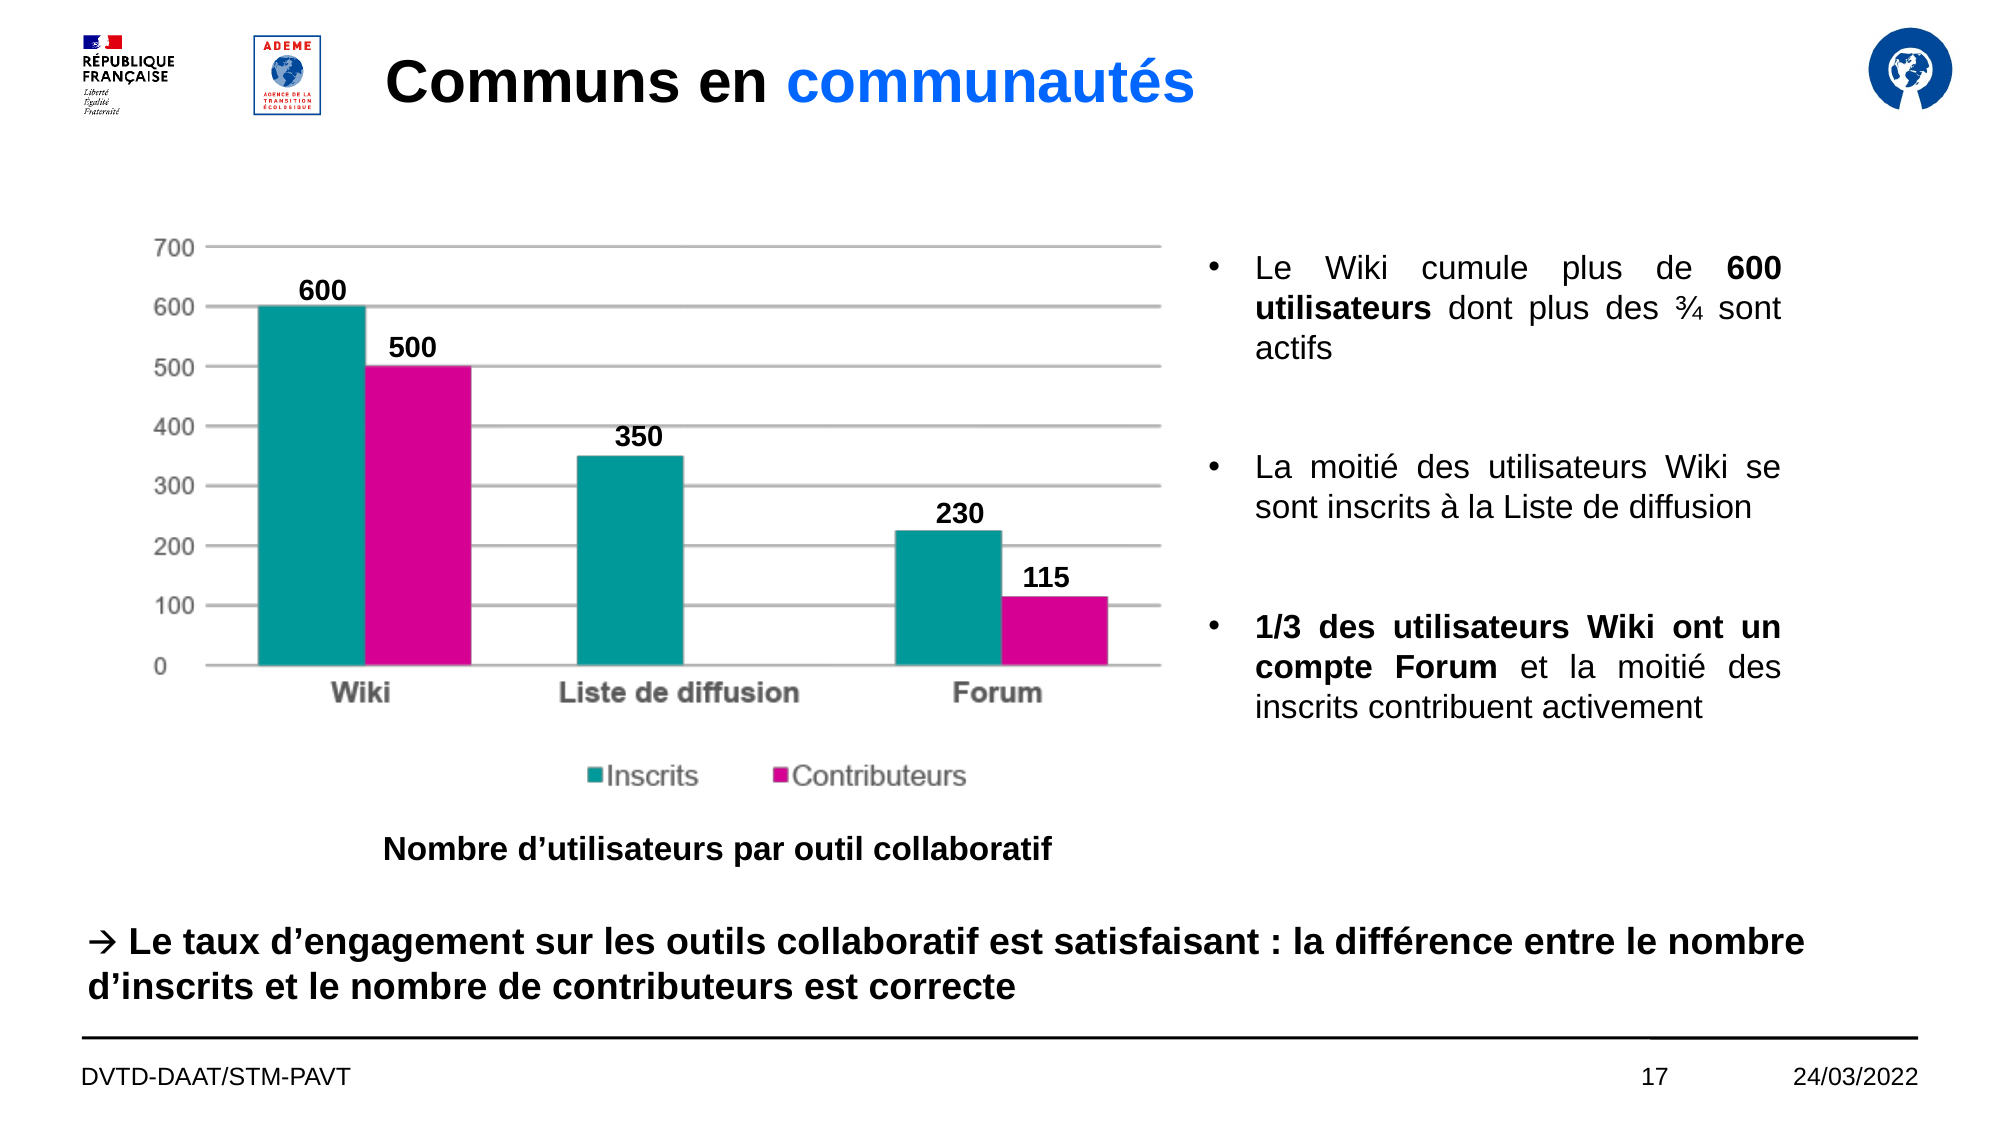

# Communs en communautés
8
Le Wiki cumule plus de 600 utilisateurs dont plus des ¾ sont actifs
La moitié des utilisateurs Wiki se sont inscrits à la Liste de diffusion
1/3 des utilisateurs Wiki ont un compte Forum et la moitié des inscrits contribuent activement
600
500
350
230
115
8
5
Nombre d’utilisateurs par outil collaboratif
🡪 Le taux d’engagement sur les outils collaboratif est satisfaisant : la différence entre le nombre d’inscrits et le nombre de contributeurs est correcte
DVTD-DAAT/STM-PAVT
24/03/2022